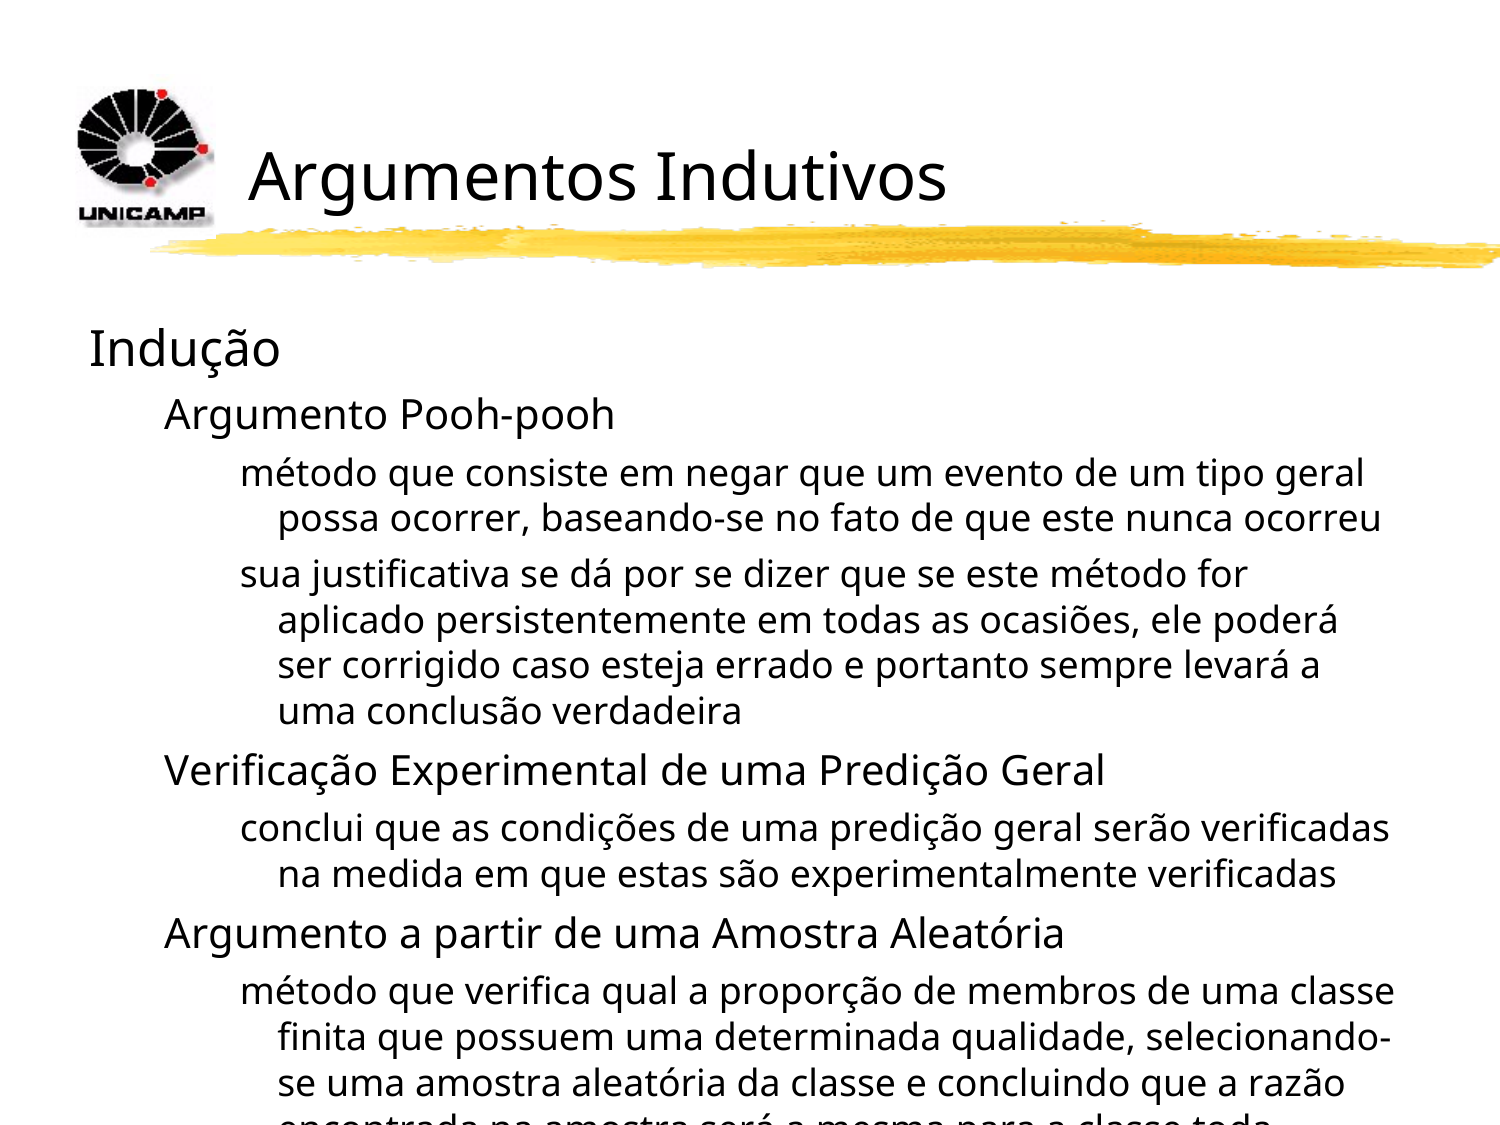

# Argumentos Indutivos
Indução
Argumento Pooh-pooh
método que consiste em negar que um evento de um tipo geral possa ocorrer, baseando-se no fato de que este nunca ocorreu
sua justificativa se dá por se dizer que se este método for aplicado persistentemente em todas as ocasiões, ele poderá ser corrigido caso esteja errado e portanto sempre levará a uma conclusão verdadeira
Verificação Experimental de uma Predição Geral
conclui que as condições de uma predição geral serão verificadas na medida em que estas são experimentalmente verificadas
Argumento a partir de uma Amostra Aleatória
método que verifica qual a proporção de membros de uma classe finita que possuem uma determinada qualidade, selecionando-se uma amostra aleatória da classe e concluindo que a razão encontrada na amostra será a mesma para a classe toda